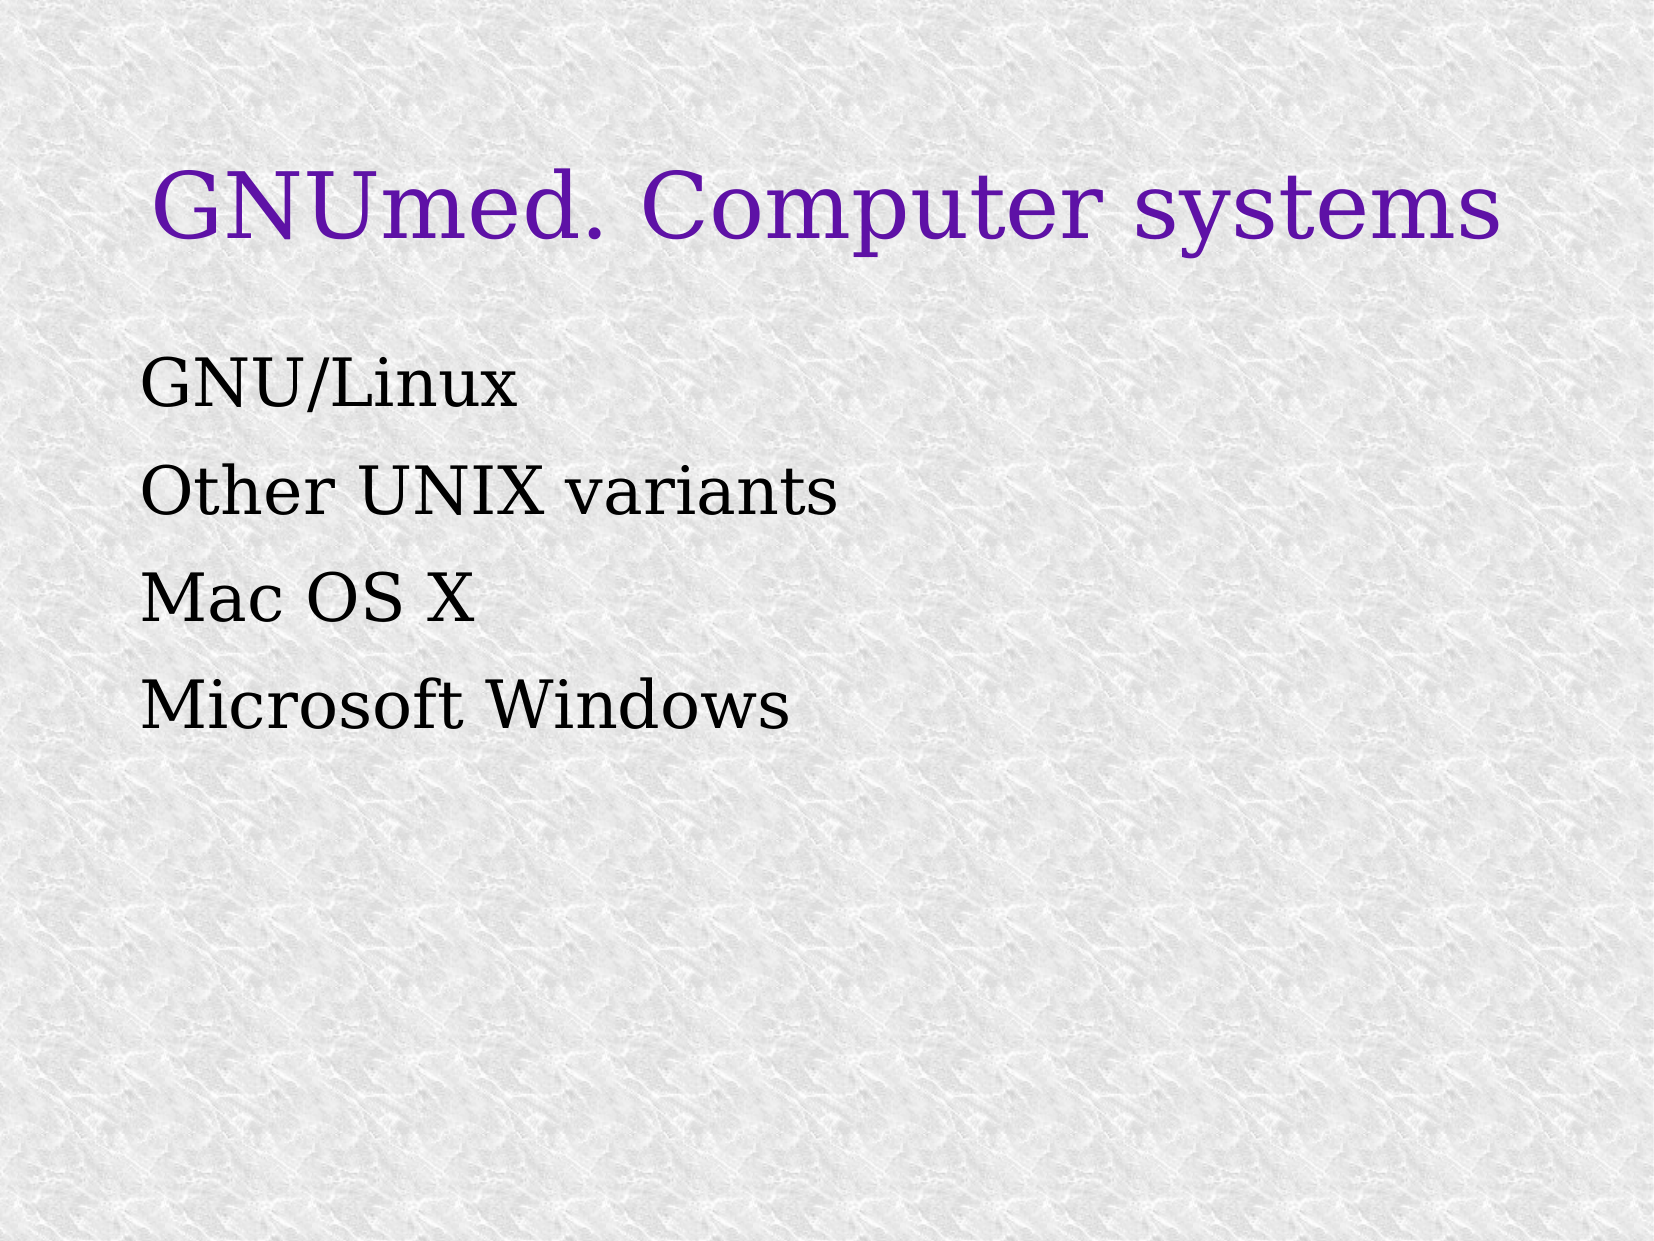

# GNUmed. Computer systems
GNU/Linux
Other UNIX variants
Mac OS X
Microsoft Windows